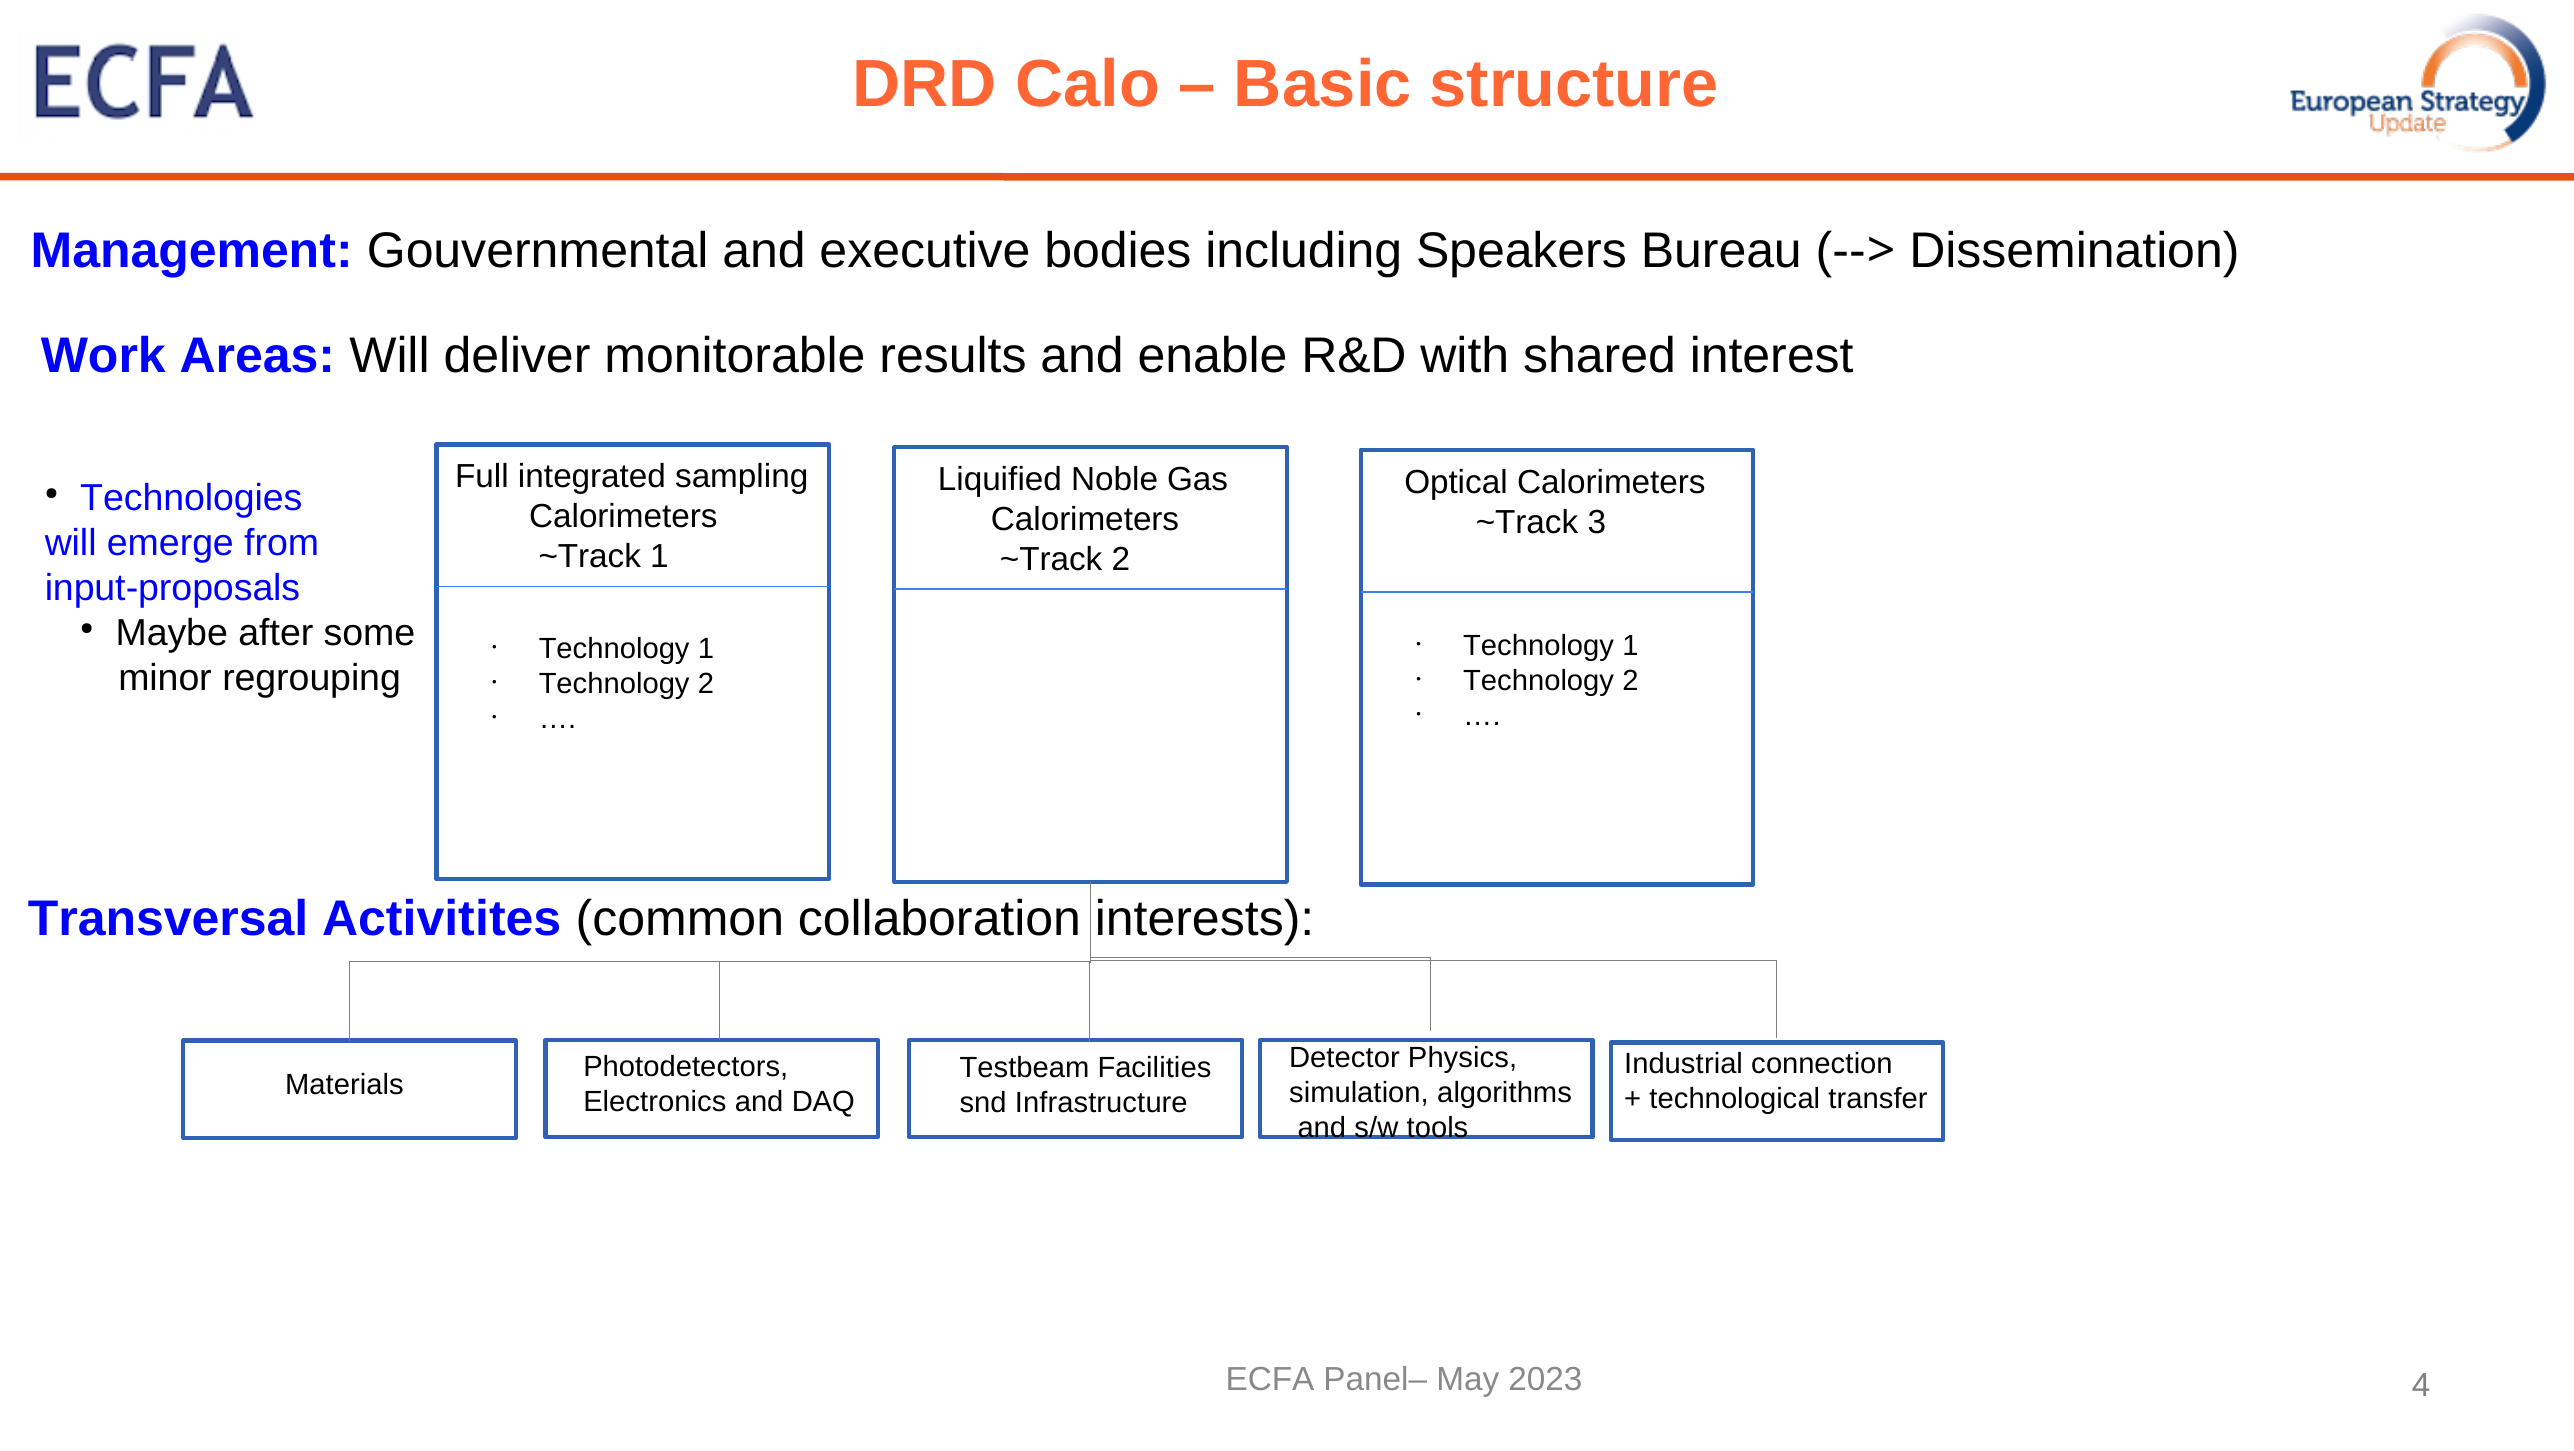

# DRD Calo – Basic structure
Management: Gouvernmental and executive bodies including Speakers Bureau (--> Dissemination)
Work Areas: Will deliver monitorable results and enable R&D with shared interest
Full integrated sampling
 Calorimeters
 ~Track 1
 Liquified Noble Gas
 Calorimeters
 ~Track 2
 Optical Calorimeters
 ~Track 3
Technologies
will emerge from
input-proposals
Maybe after some
 minor regrouping
Technology 1
Technology 2
….
Technology 1
Technology 2
….
Transversal Activitites (common collaboration interests):
Detector Physics,
simulation, algorithms
 and s/w tools
Industrial connection
+ technological transfer
Photodetectors,
Electronics and DAQ
Testbeam Facilities
snd Infrastructure
Materials
4